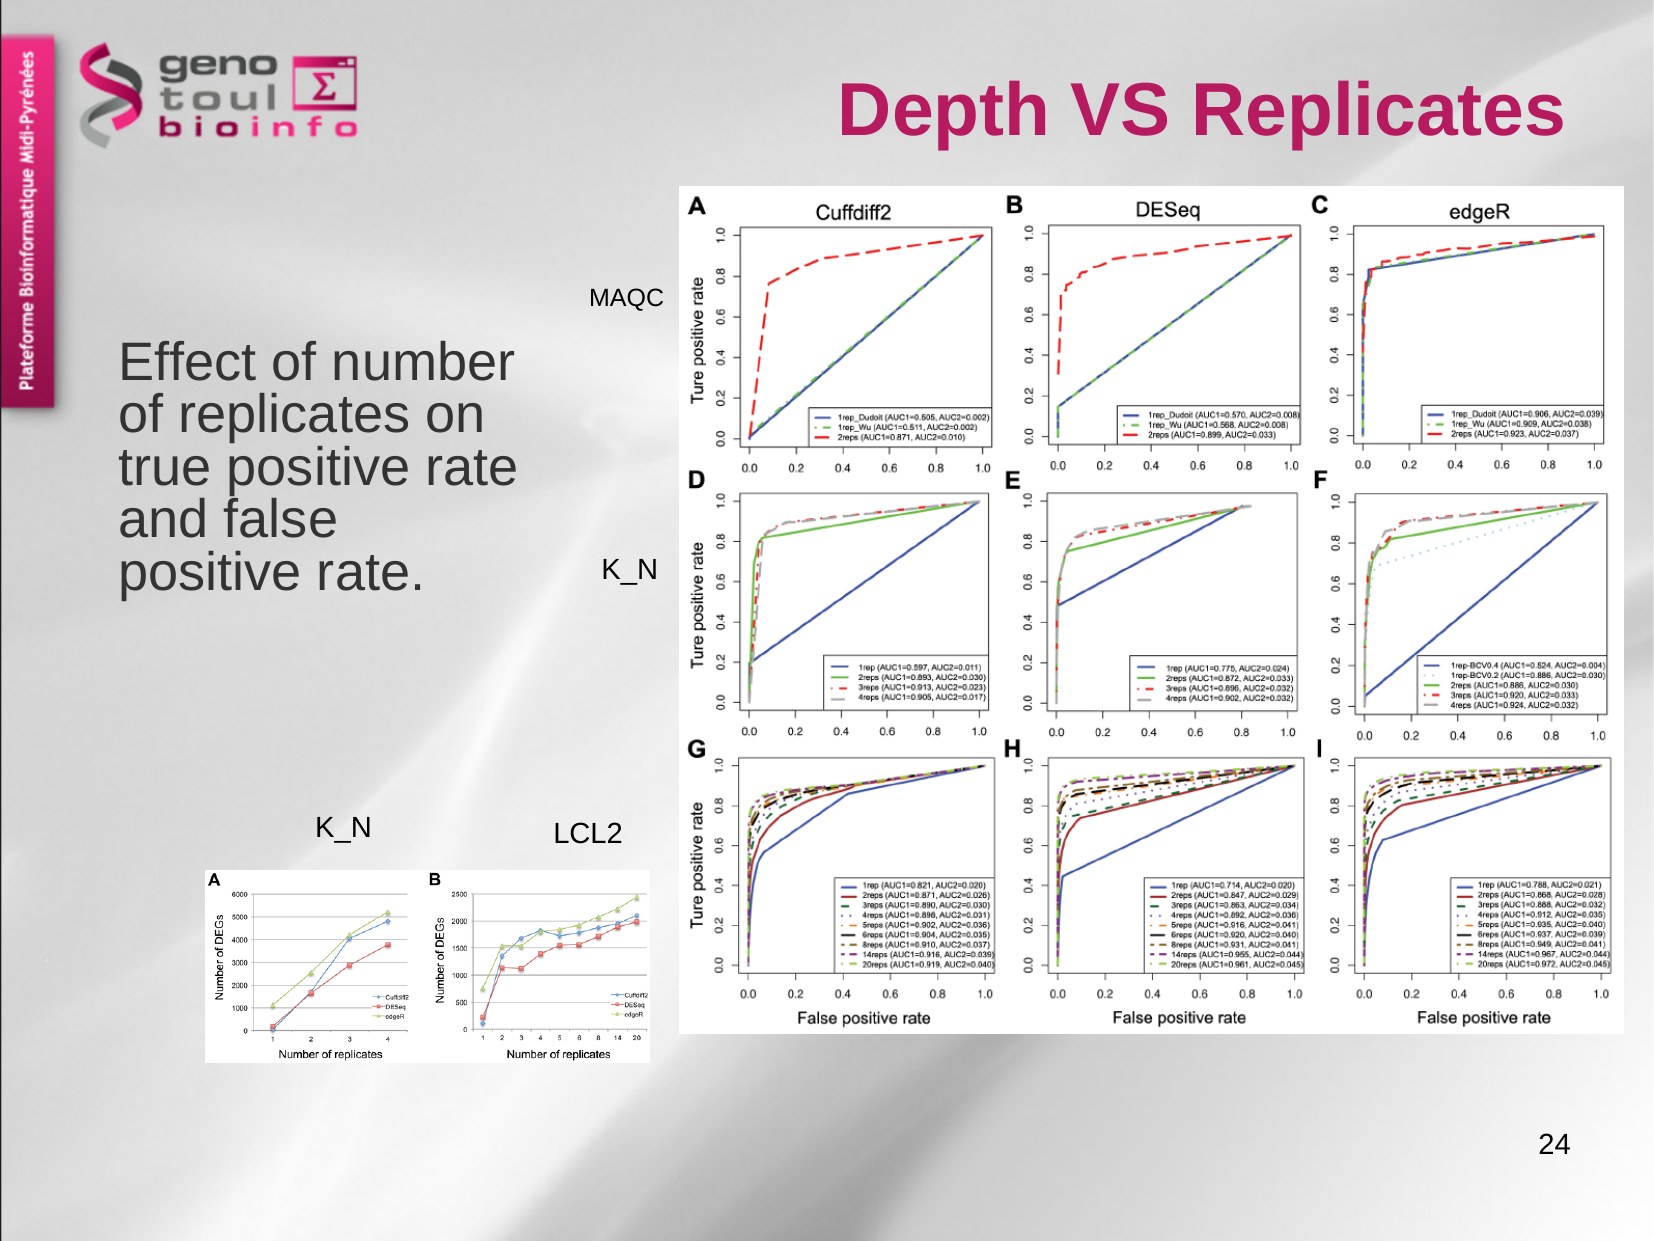

# Depth VS Replicates
MAQC
Effect of number of replicates on true positive rate and false positive rate.
K_N
K_N
LCL2